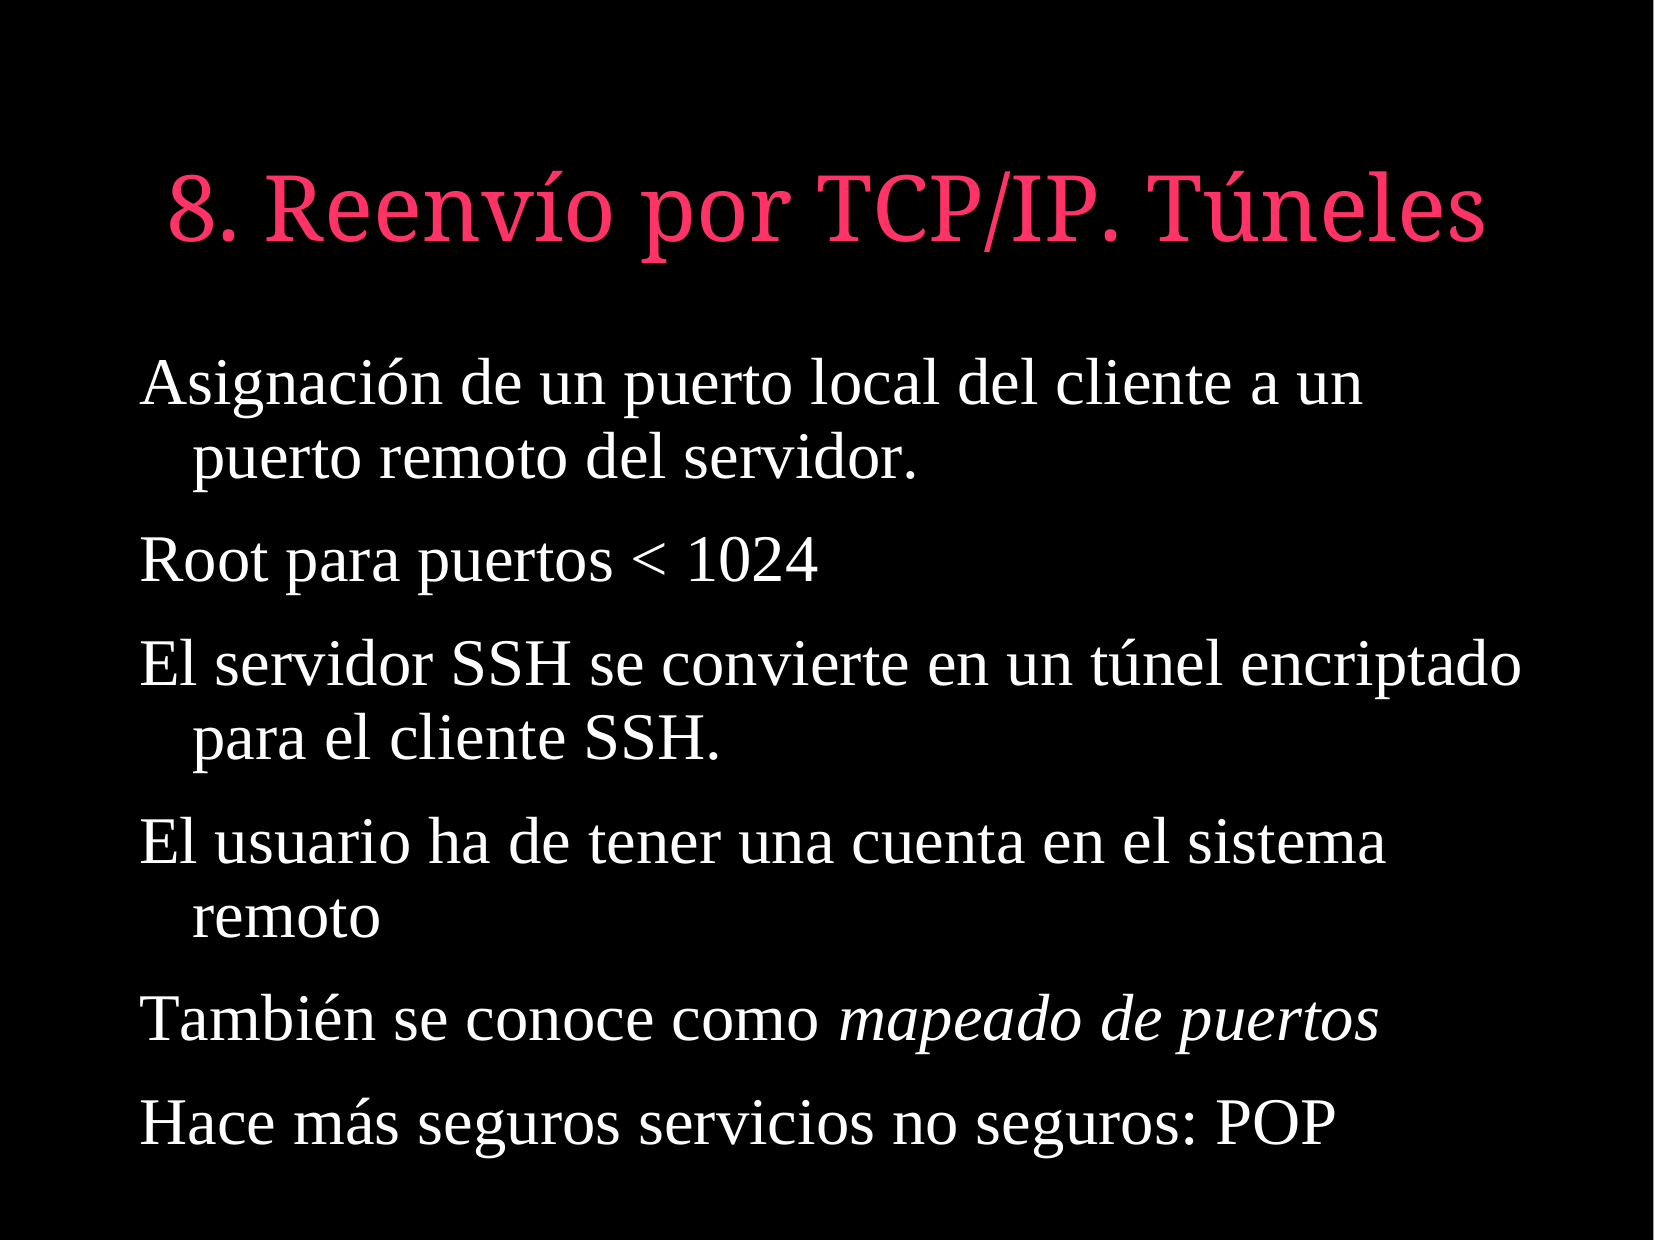

# 8. Reenvío por TCP/IP. Túneles
Asignación de un puerto local del cliente a un puerto remoto del servidor.
Root para puertos < 1024
El servidor SSH se convierte en un túnel encriptado para el cliente SSH.
El usuario ha de tener una cuenta en el sistema remoto
También se conoce como mapeado de puertos
Hace más seguros servicios no seguros: POP